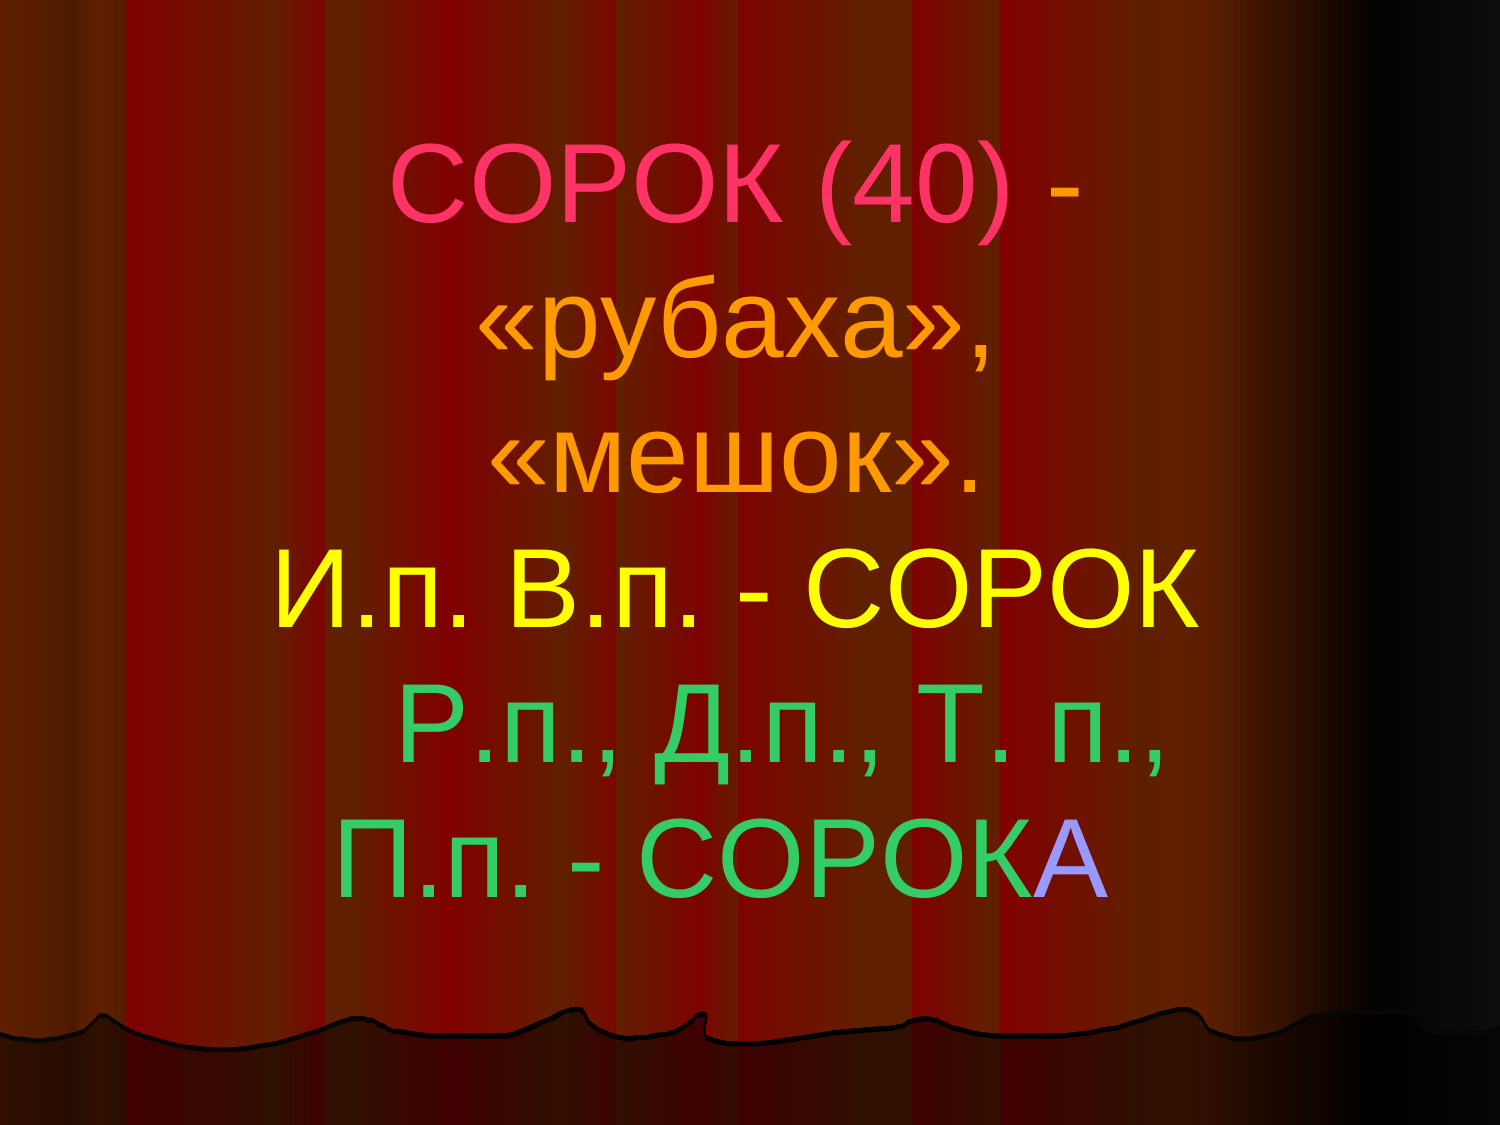

СОРОК (40) -
«рубаха», «мешок».
И.п. В.п. - СОРОК
 Р.п., Д.п., Т. п., П.п. - СОРОКА